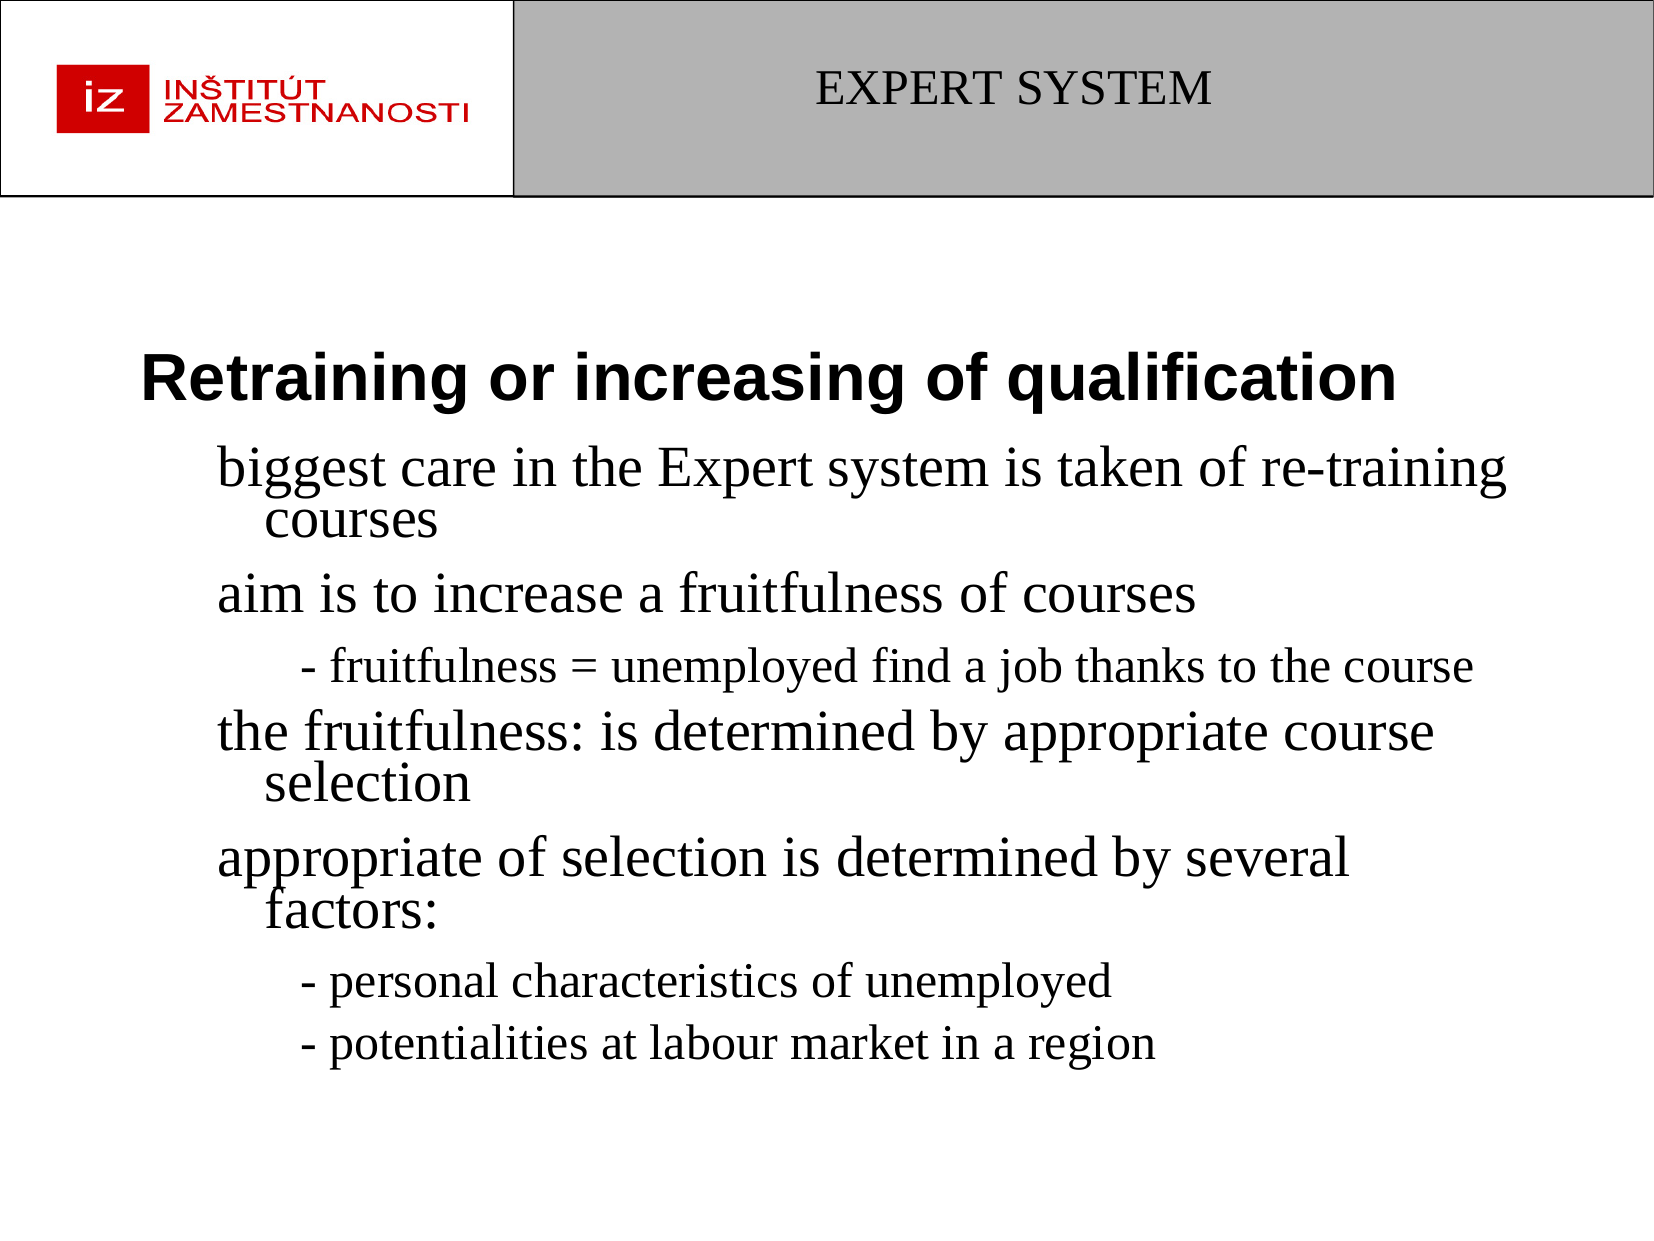

EXPERT SYSTEM
 EXPERTNÝ SYSTÉM
# Retraining or increasing of qualification
biggest care in the Expert system is taken of re-training courses
aim is to increase a fruitfulness of courses
- fruitfulness = unemployed find a job thanks to the course
the fruitfulness: is determined by appropriate course selection
appropriate of selection is determined by several factors:
- personal characteristics of unemployed
- potentialities at labour market in a region